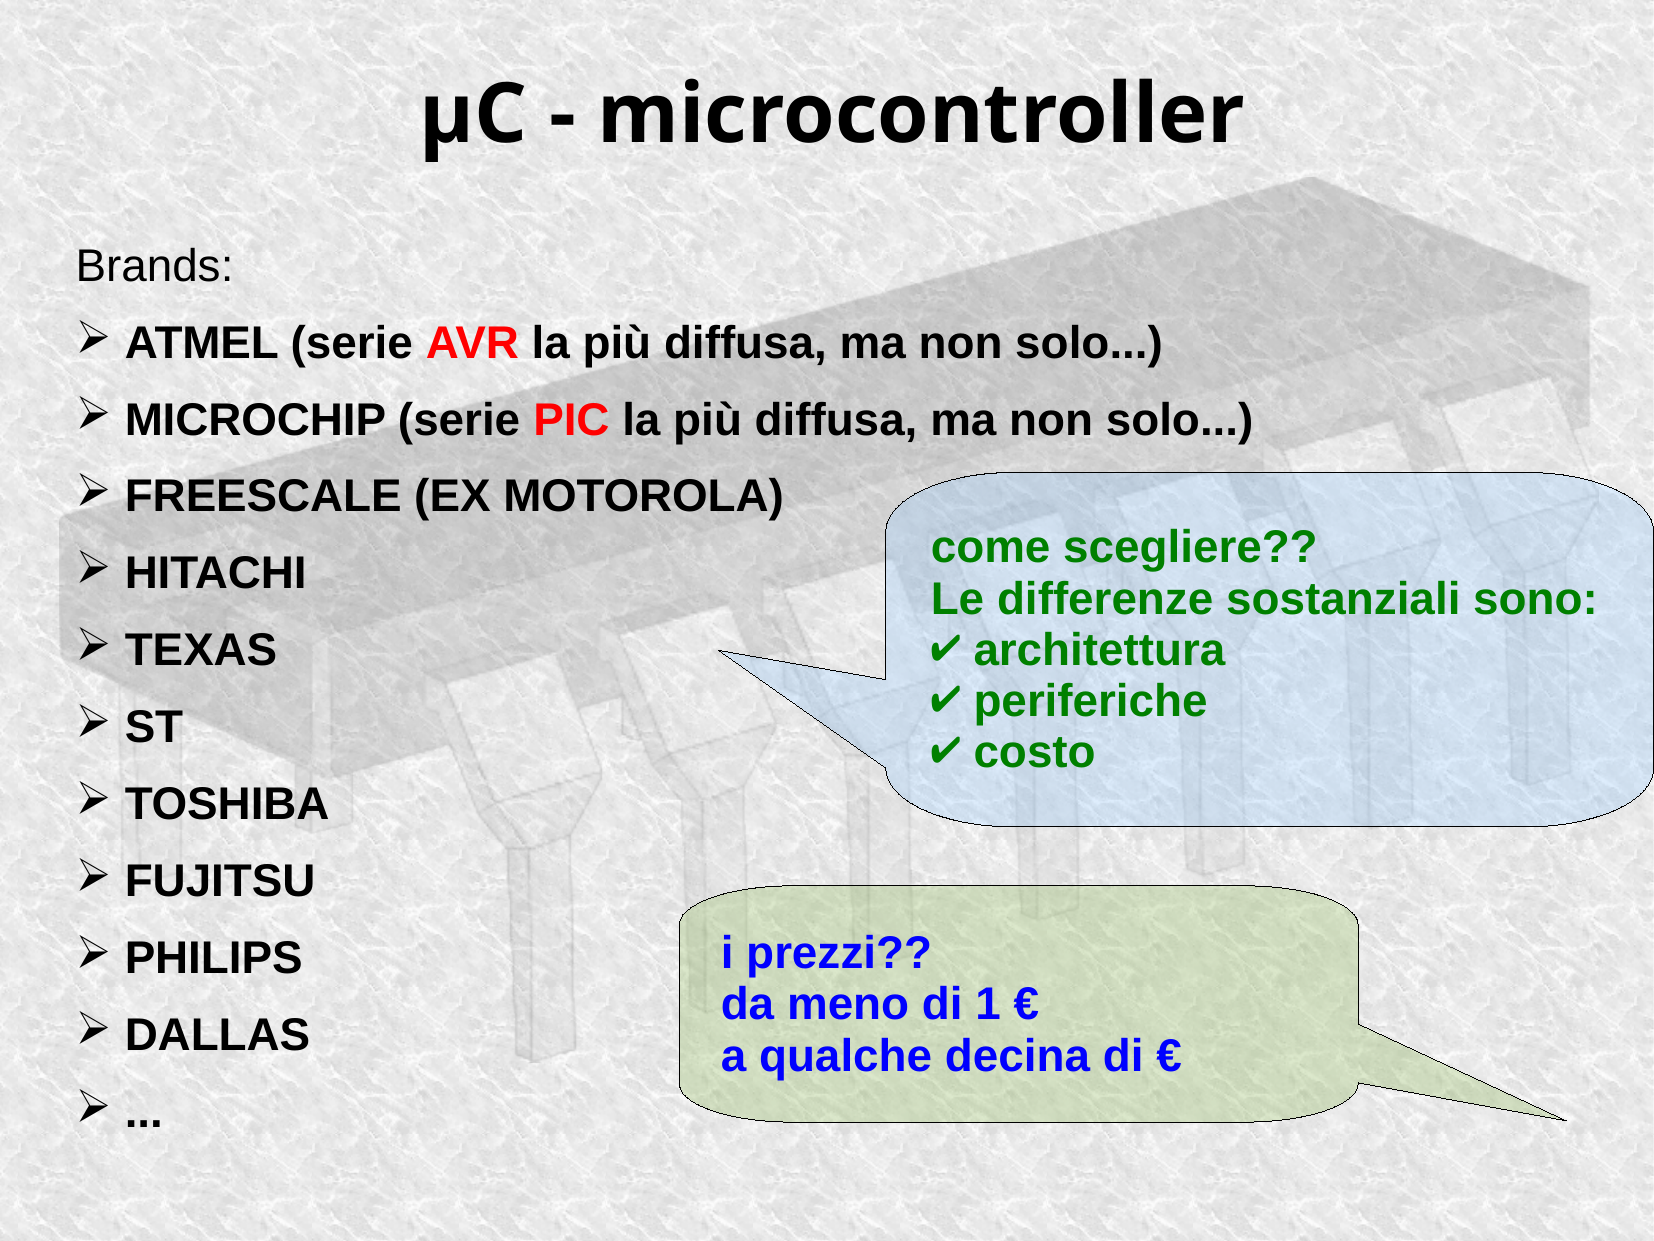

# µC - microcontroller
Brands:
 ATMEL (serie AVR la più diffusa, ma non solo...)
 MICROCHIP (serie PIC la più diffusa, ma non solo...)
 FREESCALE (EX MOTOROLA)
 HITACHI
 TEXAS
 ST
 TOSHIBA
 FUJITSU
 PHILIPS
 DALLAS
 ...
come scegliere??
Le differenze sostanziali sono:
 architettura
 periferiche
 costo
i prezzi??
da meno di 1 €
a qualche decina di €